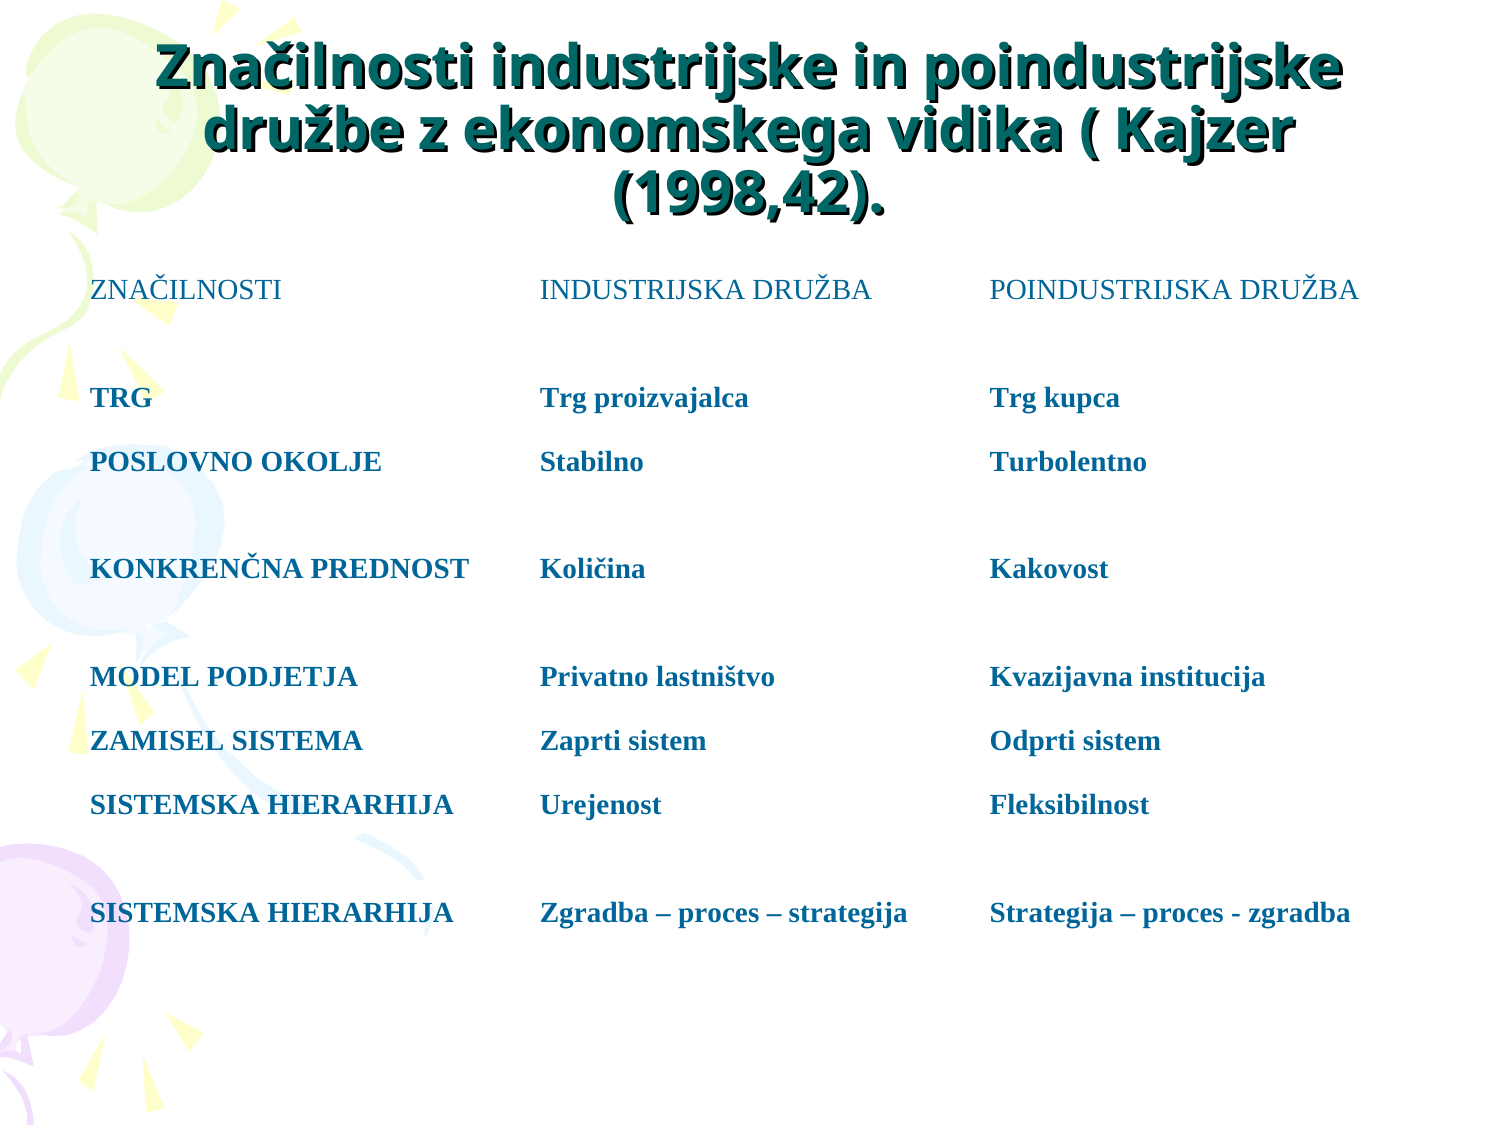

# Značilnosti industrijske in poindustrijske družbe z ekonomskega vidika ( Kajzer (1998,42).
| ZNAČILNOSTI | INDUSTRIJSKA DRUŽBA | POINDUSTRIJSKA DRUŽBA |
| --- | --- | --- |
| TRG | Trg proizvajalca | Trg kupca |
| POSLOVNO OKOLJE | Stabilno | Turbolentno |
| KONKRENČNA PREDNOST | Količina | Kakovost |
| MODEL PODJETJA | Privatno lastništvo | Kvazijavna institucija |
| ZAMISEL SISTEMA | Zaprti sistem | Odprti sistem |
| SISTEMSKA HIERARHIJA | Urejenost | Fleksibilnost |
| SISTEMSKA HIERARHIJA | Zgradba – proces – strategija | Strategija – proces - zgradba |